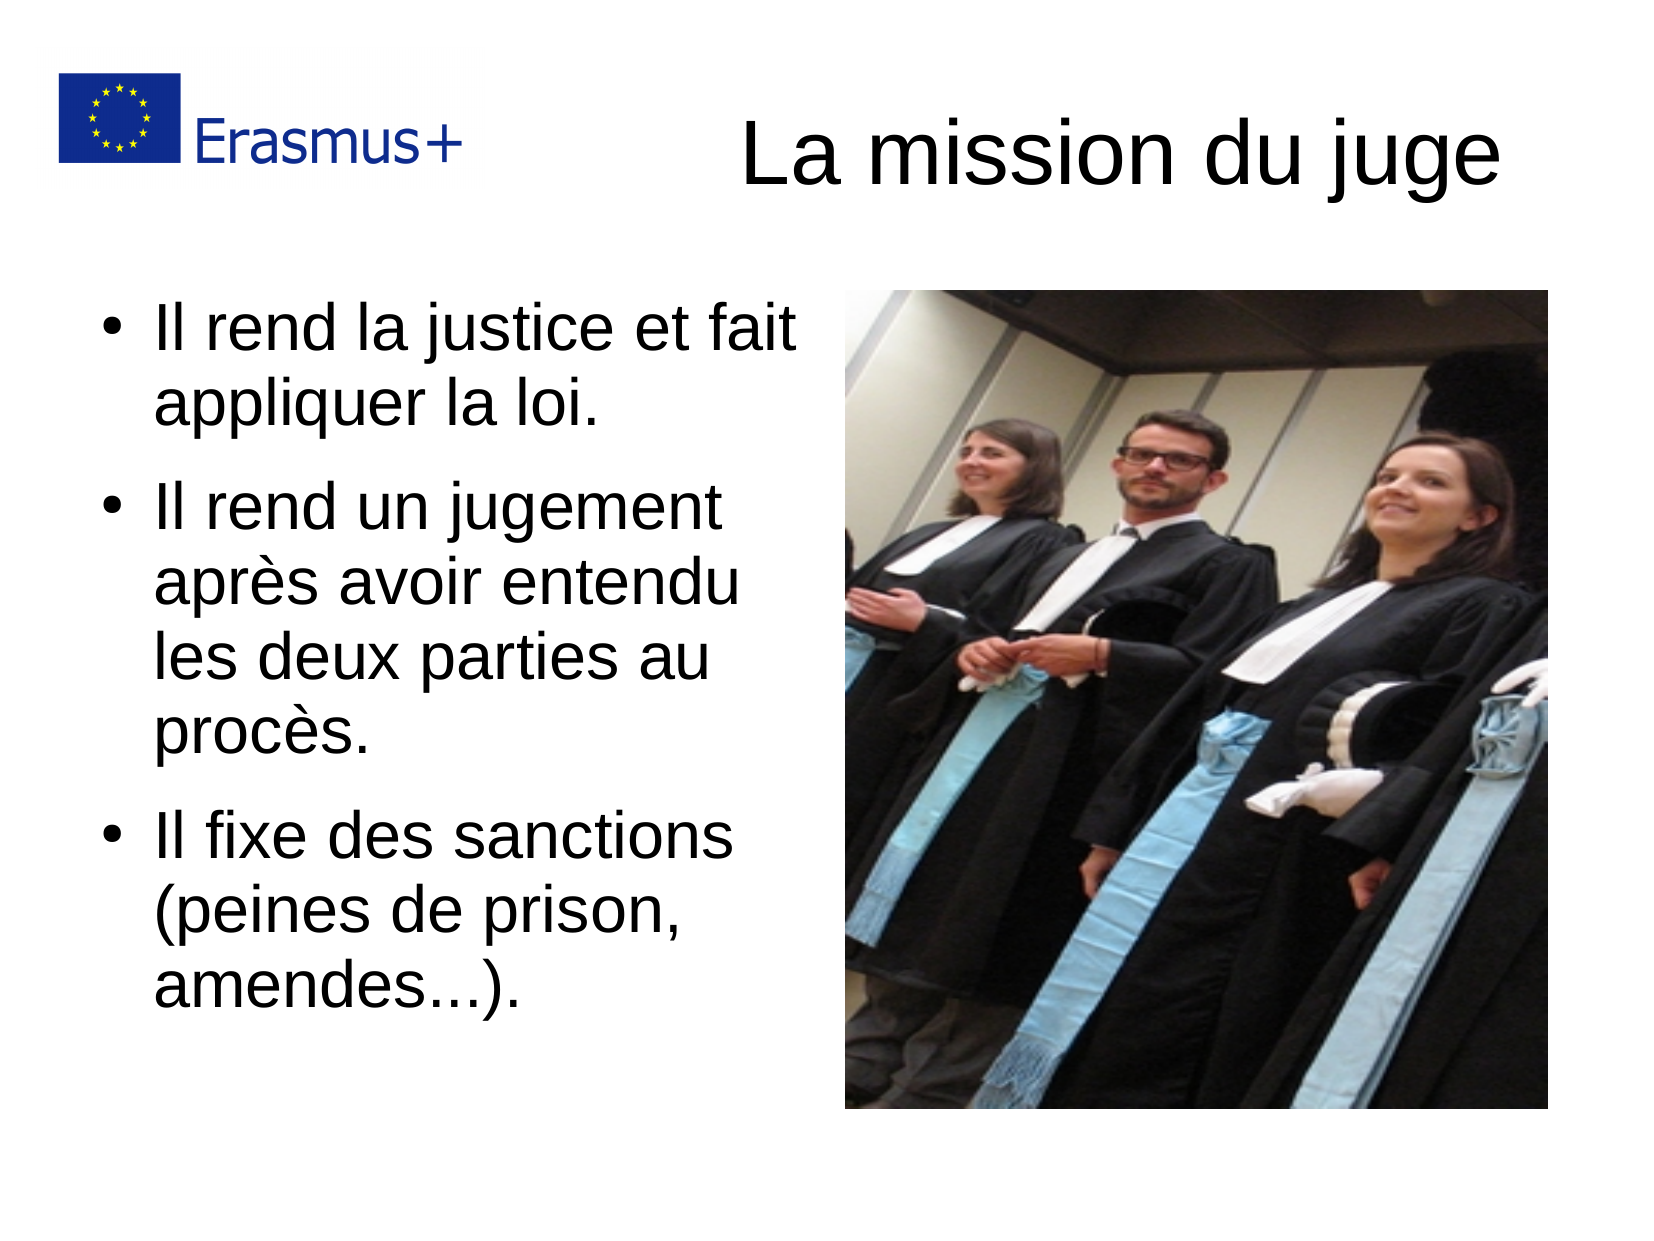

# La mission du juge
Il rend la justice et fait appliquer la loi.
Il rend un jugement après avoir entendu les deux parties au procès.
Il fixe des sanctions (peines de prison, amendes...).